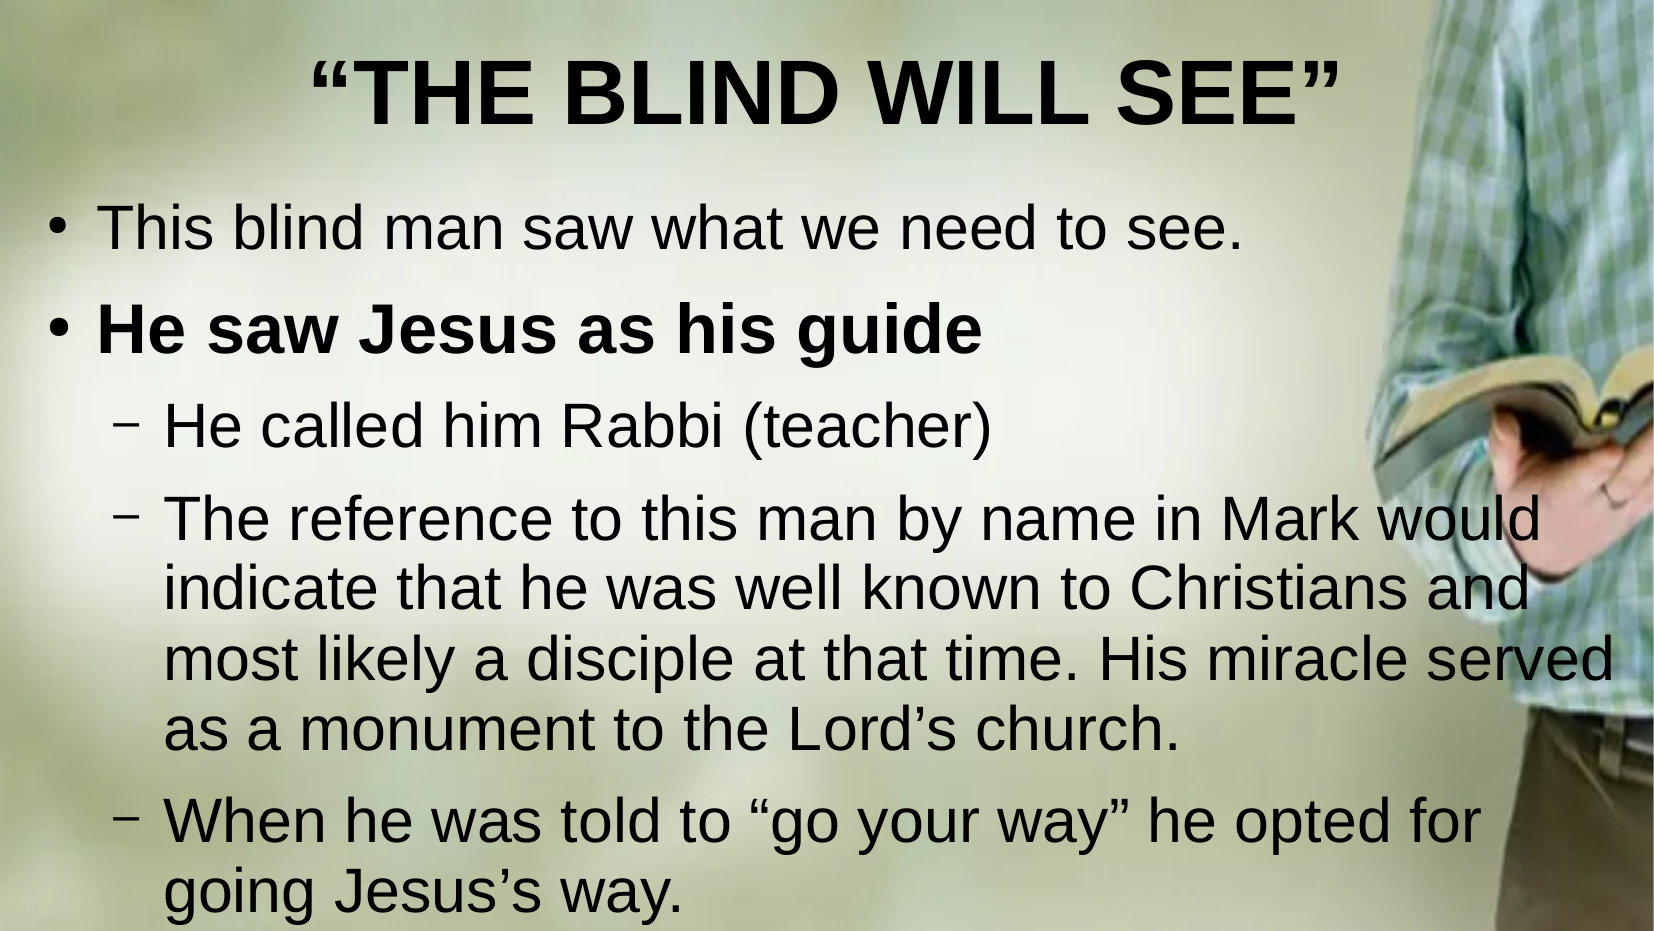

# “THE BLIND WILL SEE”
This blind man saw what we need to see.
He saw Jesus as his guide
He called him Rabbi (teacher)
The reference to this man by name in Mark would indicate that he was well known to Christians and most likely a disciple at that time. His miracle served as a monument to the Lord’s church.
When he was told to “go your way” he opted for going Jesus’s way.